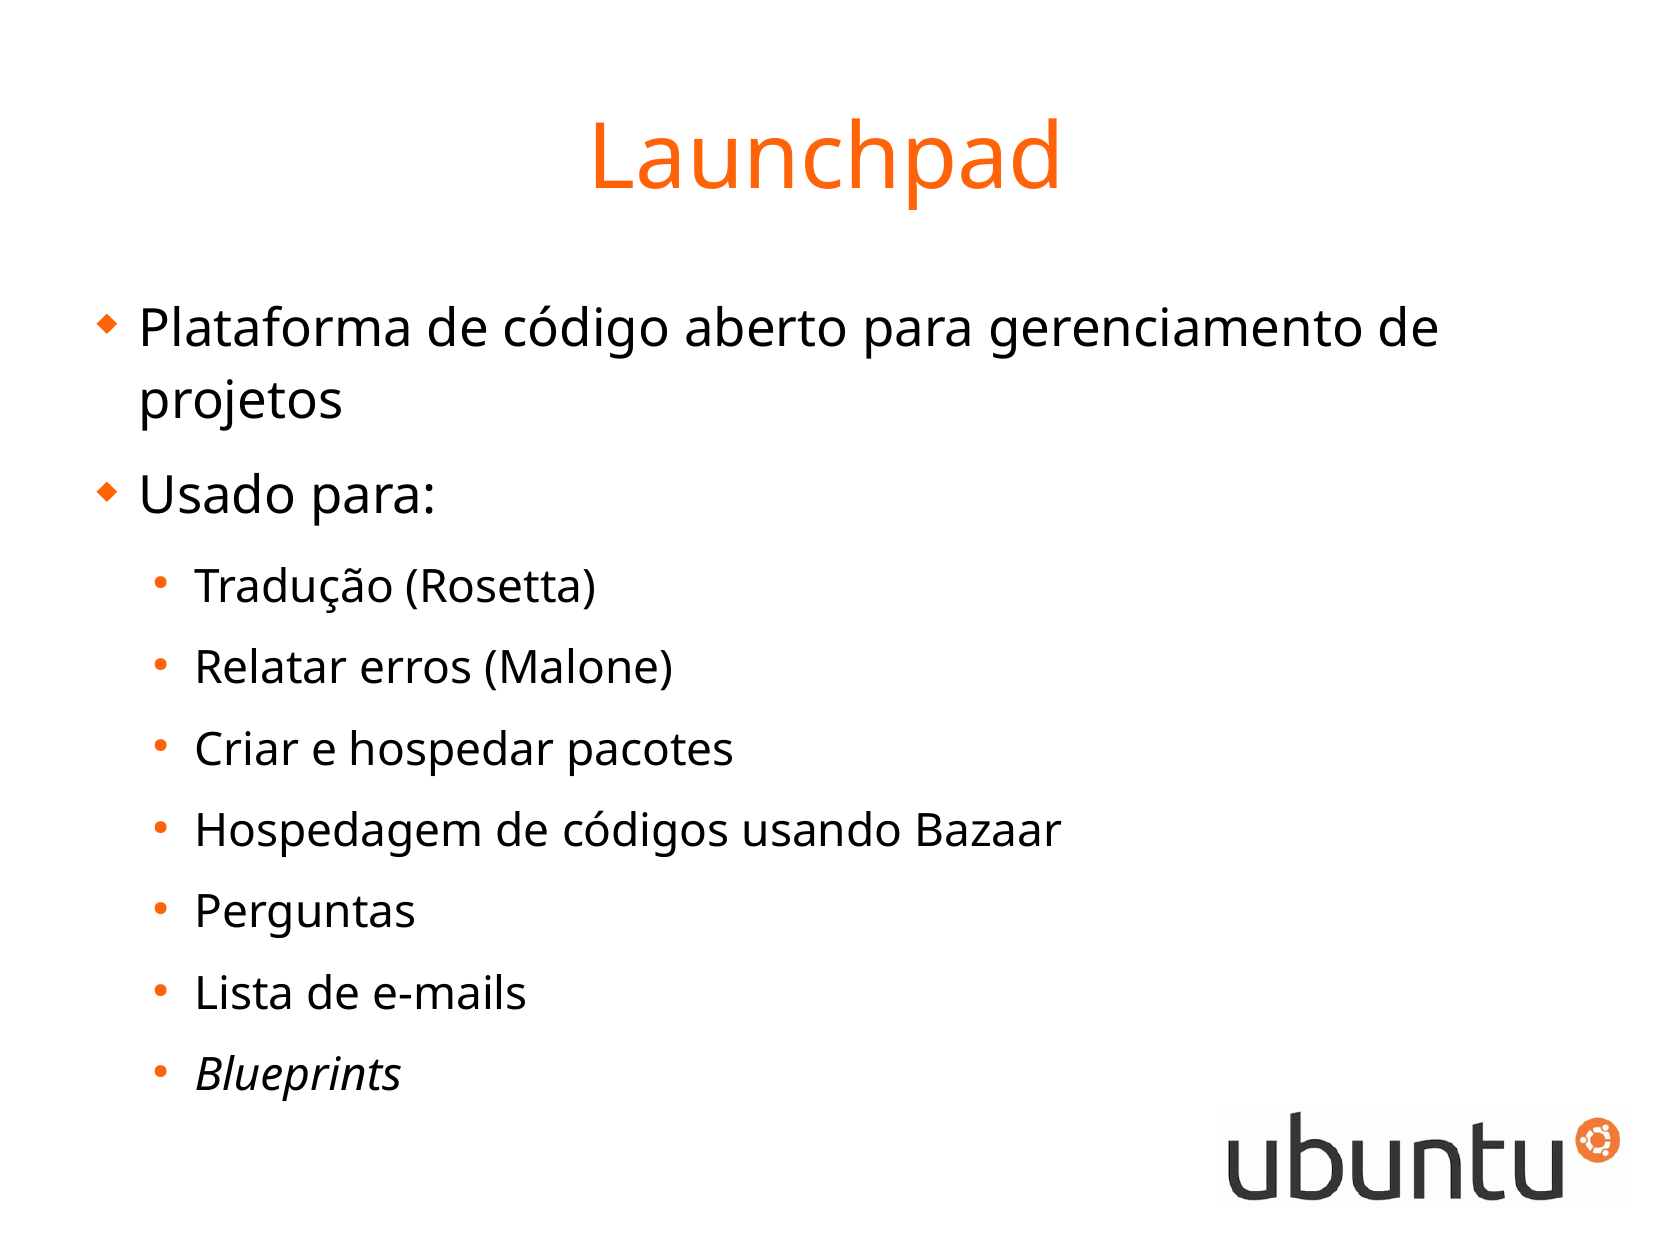

# Launchpad
Plataforma de código aberto para gerenciamento de projetos
Usado para:
Tradução (Rosetta)
Relatar erros (Malone)
Criar e hospedar pacotes
Hospedagem de códigos usando Bazaar
Perguntas
Lista de e-mails
Blueprints